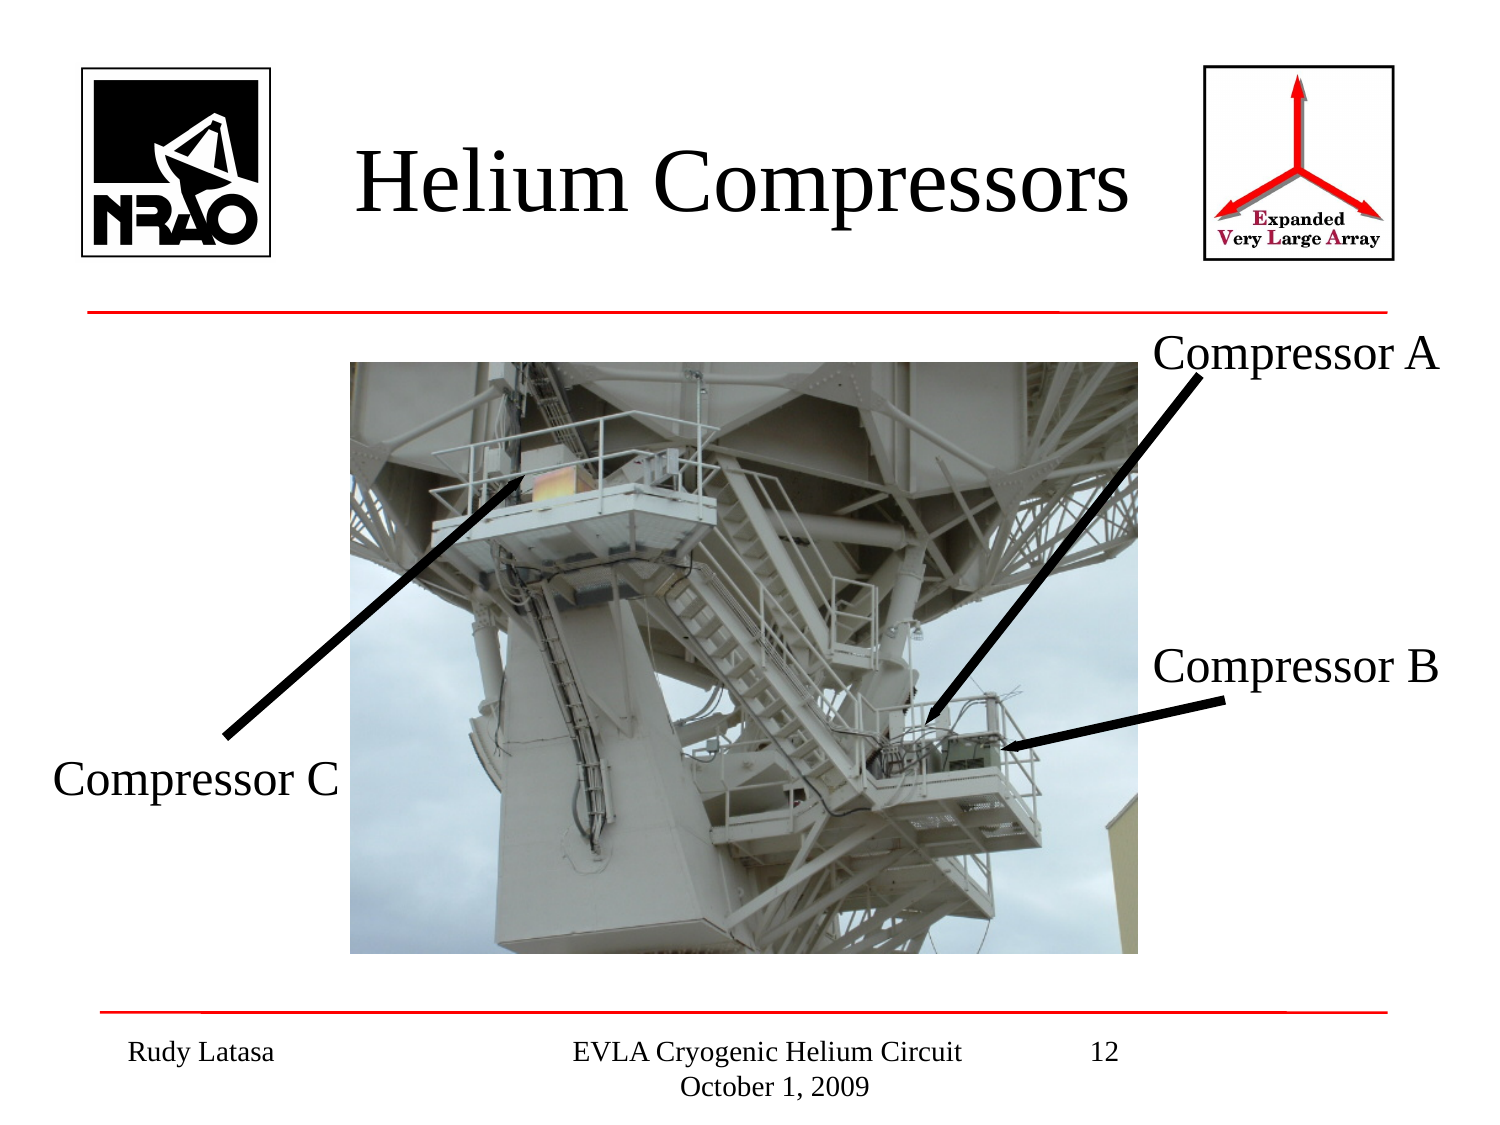

# Helium Compressors
Compressor A
Compressor B
Compressor C
Rudy Latasa
EVLA Cryogenic Helium Circuit
October 1, 2009